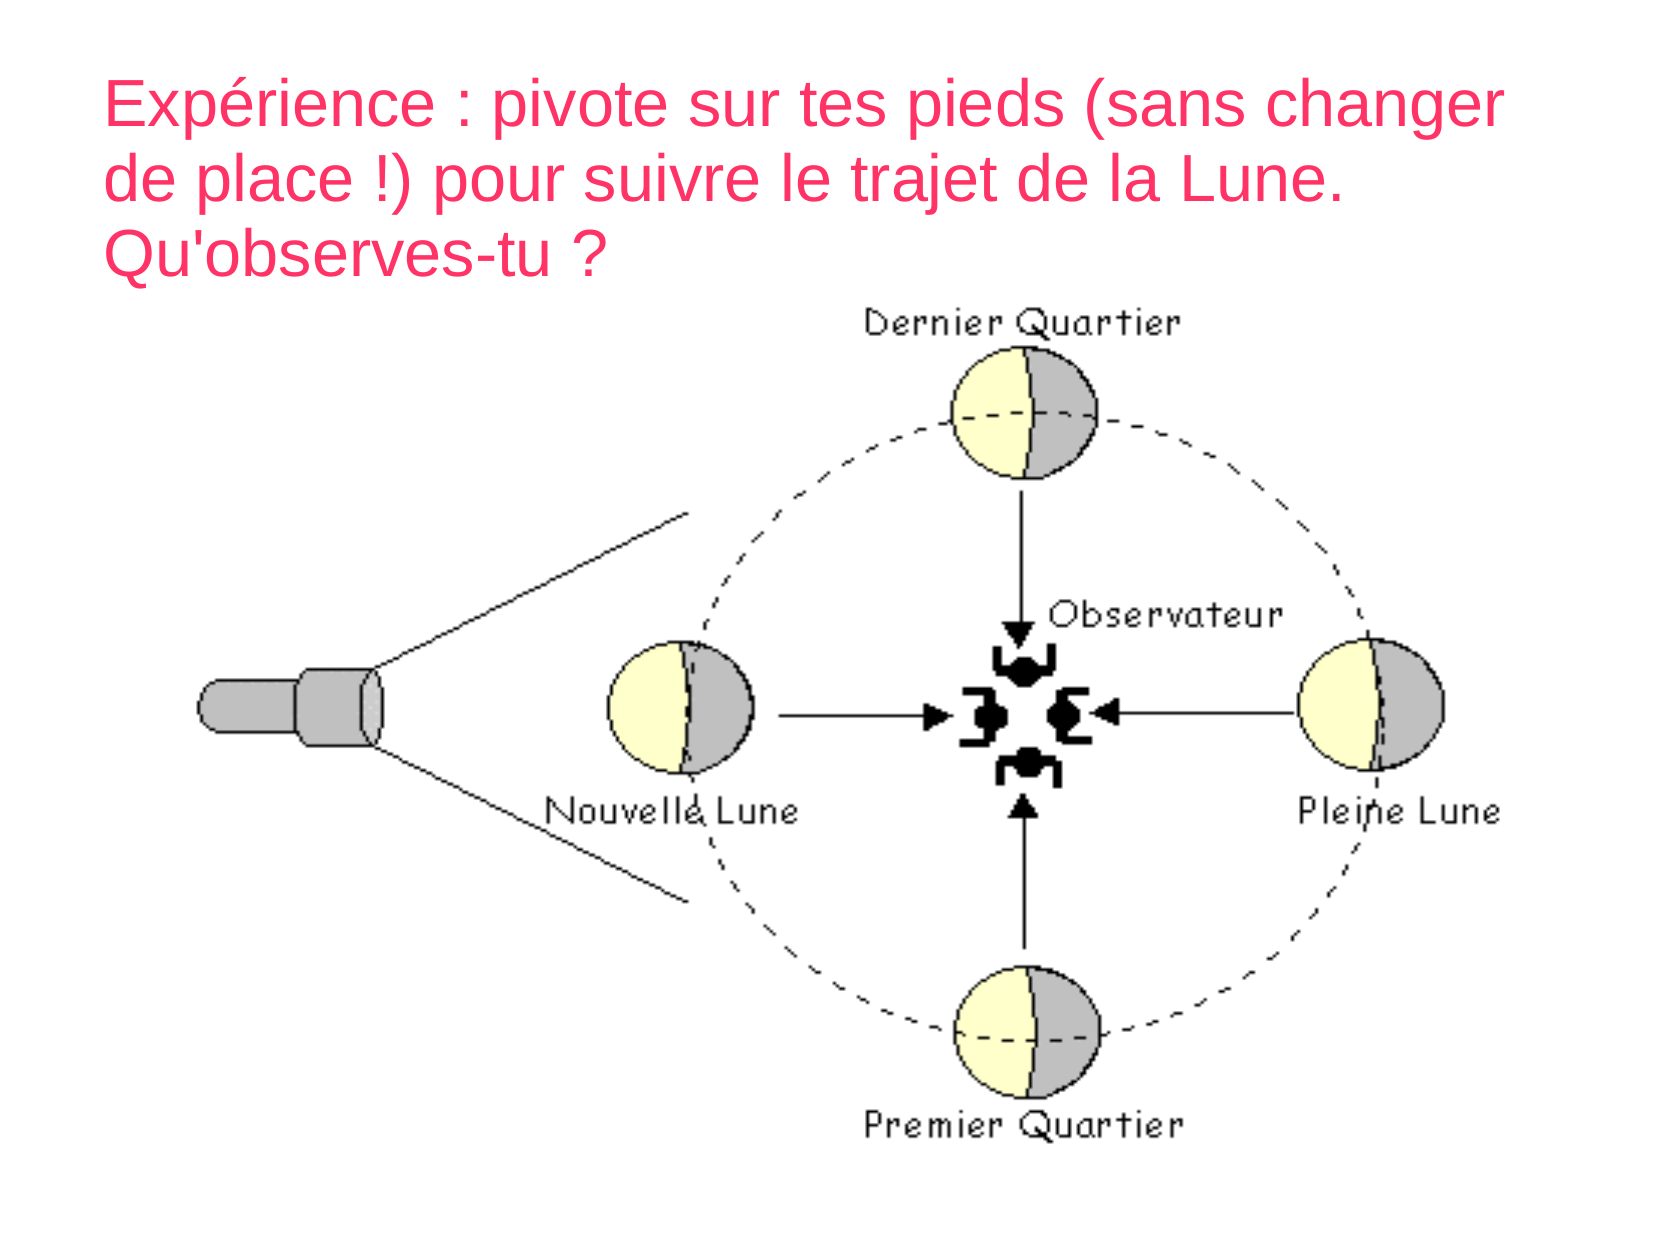

Expérience : pivote sur tes pieds (sans changer de place !) pour suivre le trajet de la Lune. Qu'observes-tu ?